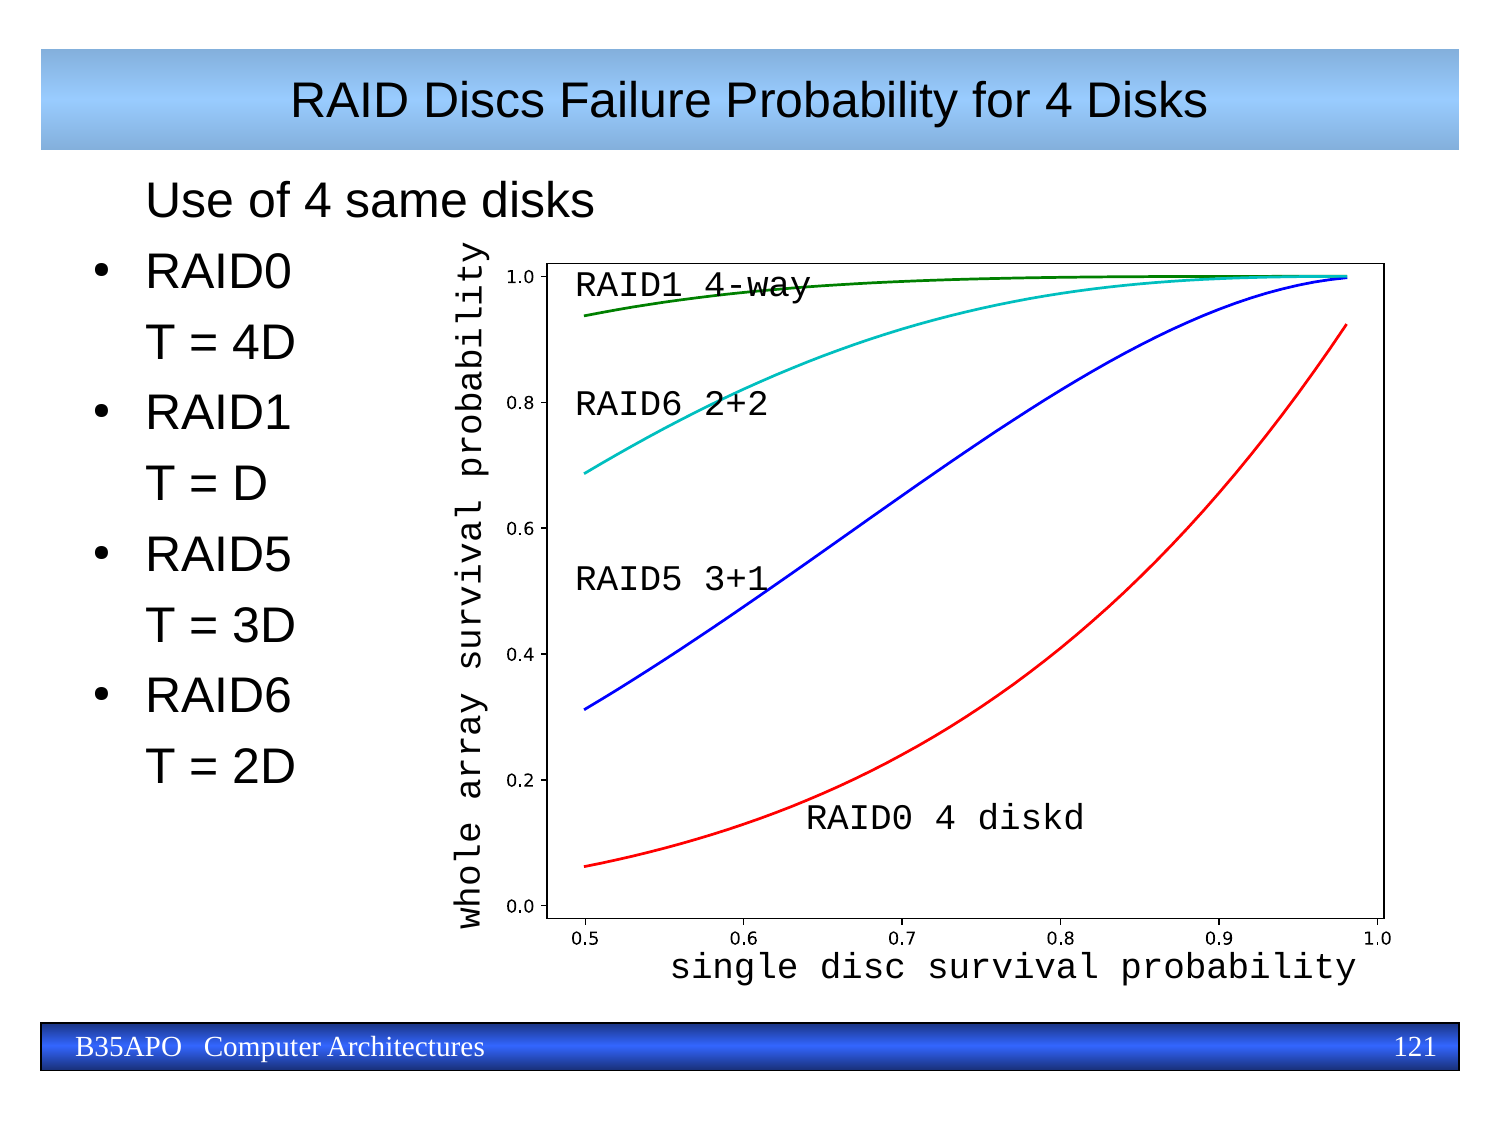

# RAID Discs Failure Probability for 4 Disks
Use of 4 same disks
RAID0
T = 4D
RAID1
T = D
RAID5
T = 3D
RAID6
T = 2D
RAID1 4-way
RAID6 2+2
RAID5 3+1
whole array survival probability
RAID0 4 diskd
single disc survival probability
B35APO Computer Architectures
121